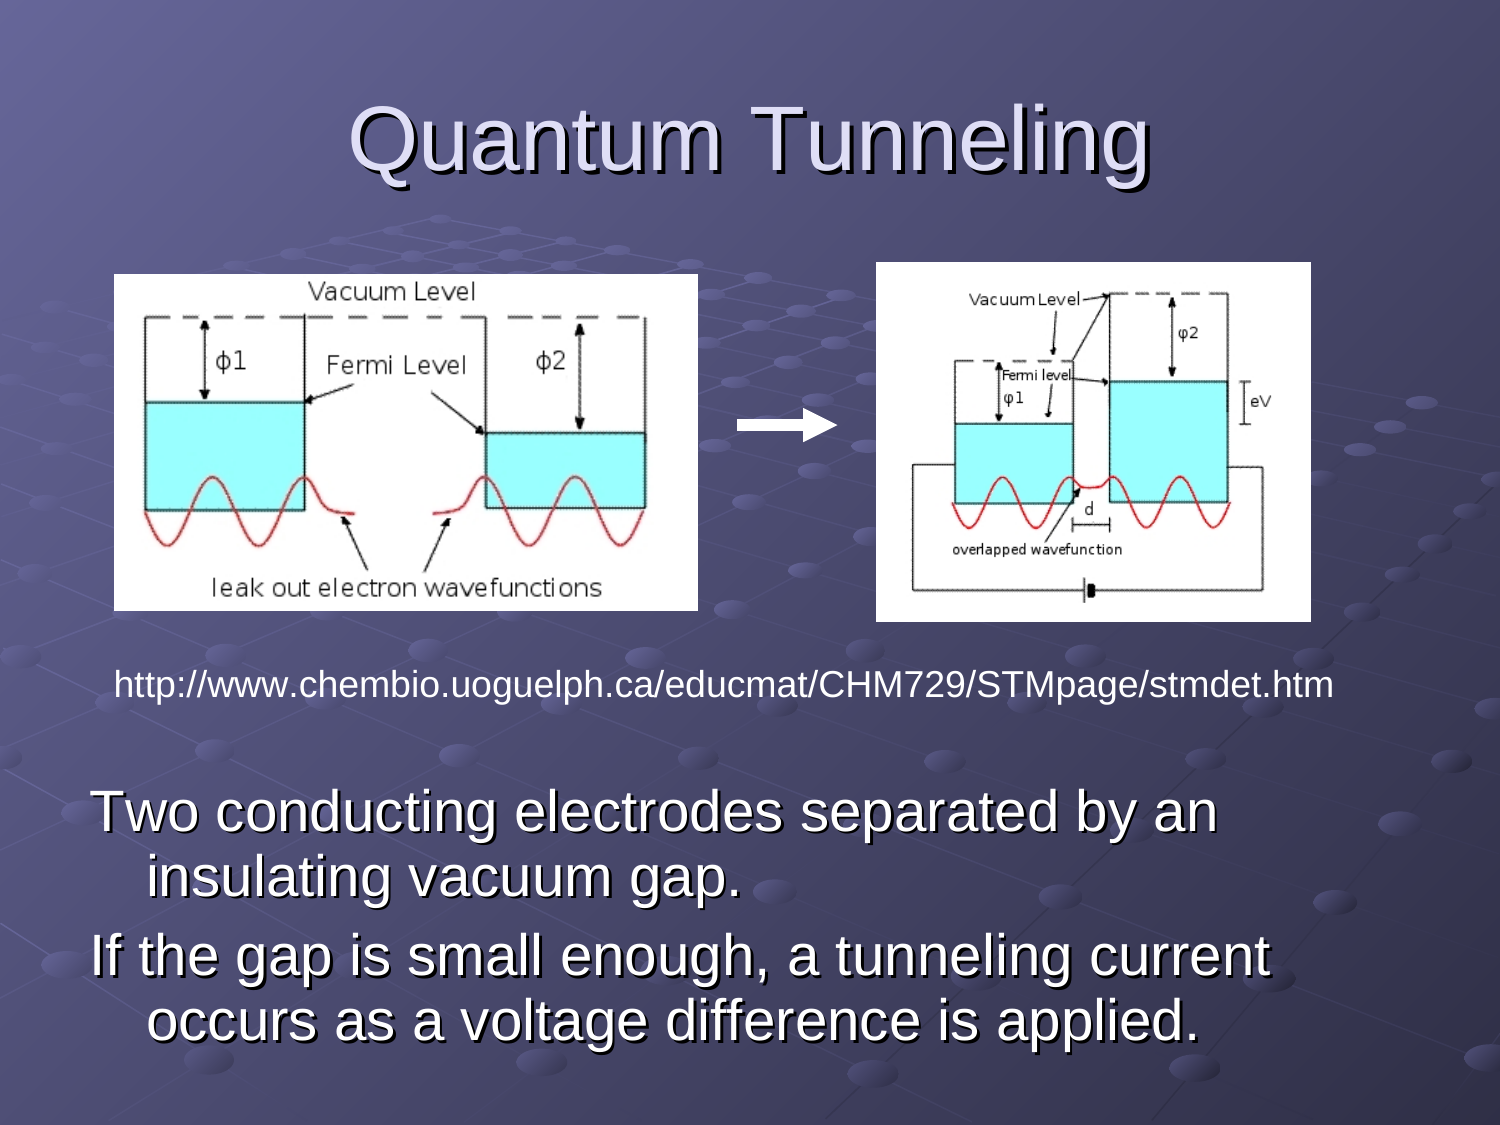

# Quantum Tunneling
http://www.chembio.uoguelph.ca/educmat/CHM729/STMpage/stmdet.htm
Two conducting electrodes separated by an insulating vacuum gap.
If the gap is small enough, a tunneling current occurs as a voltage difference is applied.